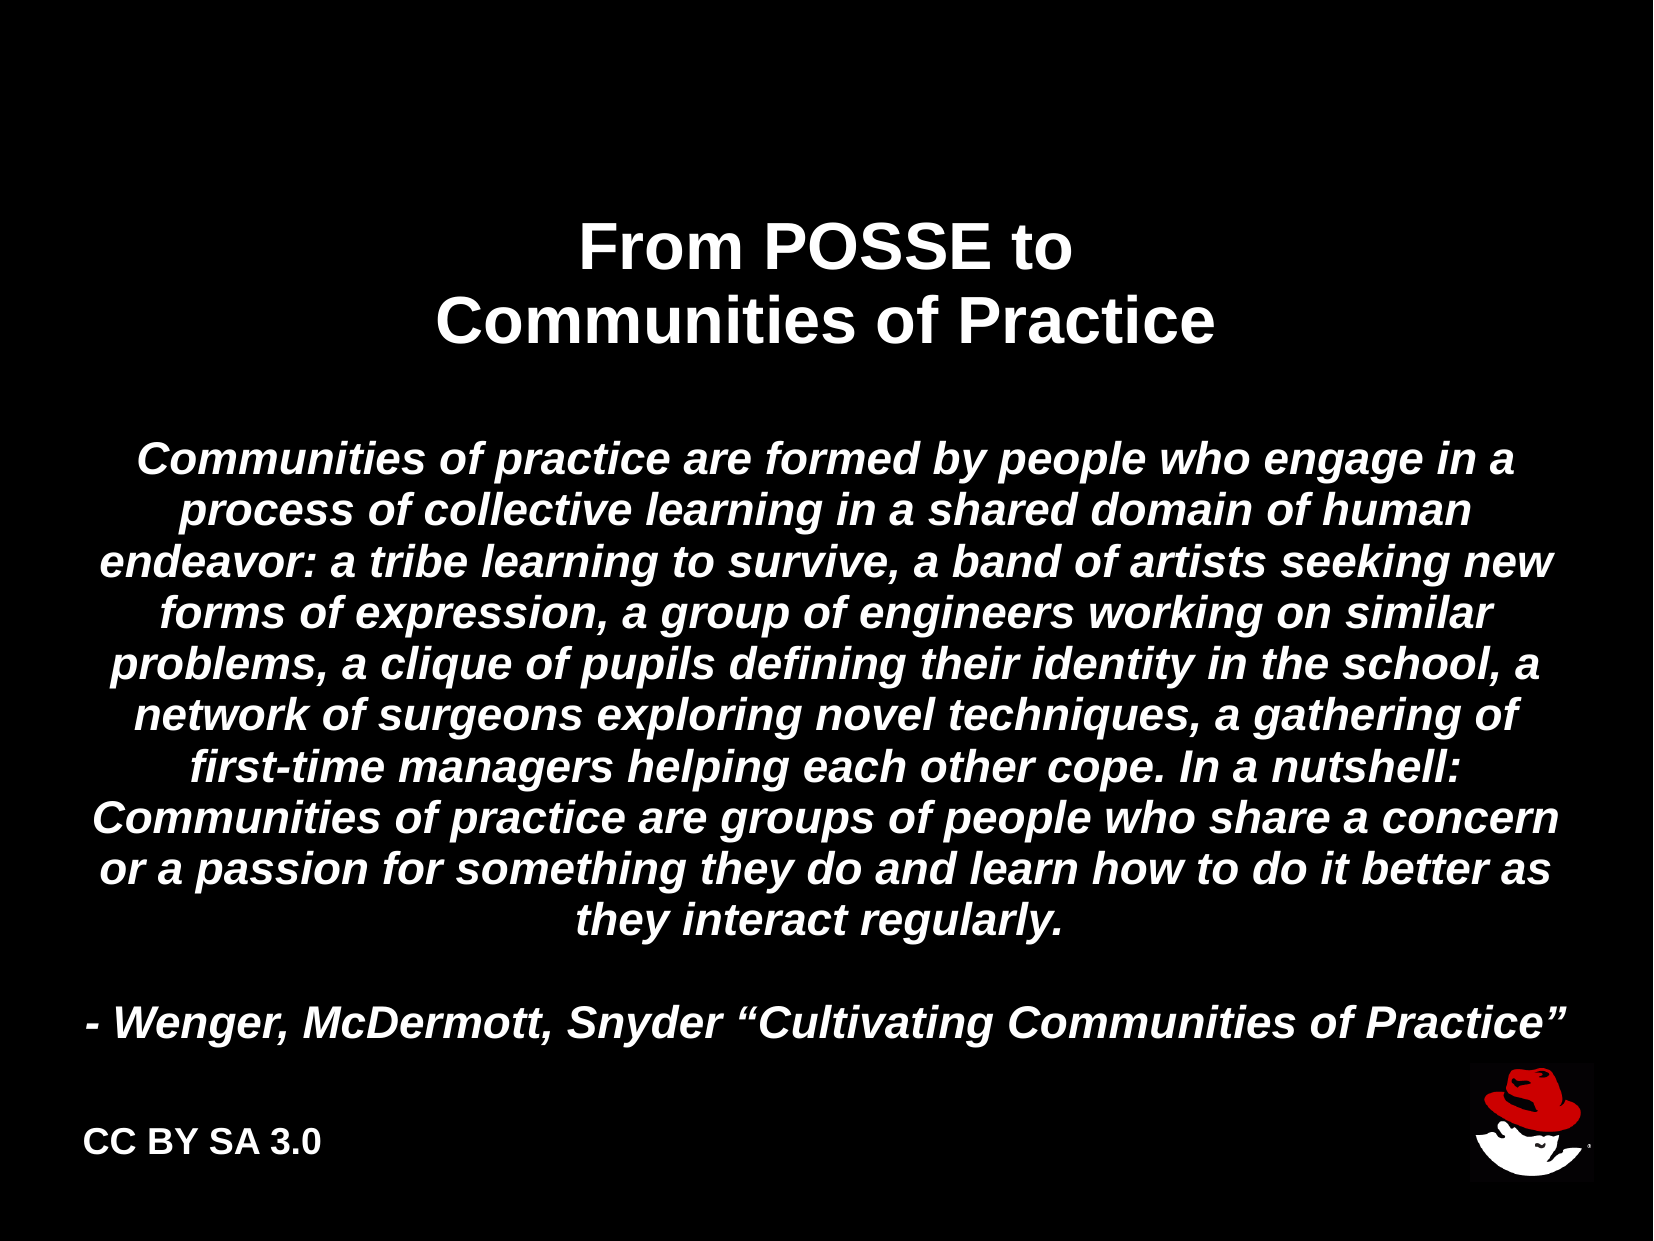

# From POSSE to
Communities of Practice
Communities of practice are formed by people who engage in a process of collective learning in a shared domain of human endeavor: a tribe learning to survive, a band of artists seeking new forms of expression, a group of engineers working on similar problems, a clique of pupils defining their identity in the school, a network of surgeons exploring novel techniques, a gathering of first-time managers helping each other cope. In a nutshell: Communities of practice are groups of people who share a concern or a passion for something they do and learn how to do it better as they interact regularly.
- Wenger, McDermott, Snyder “Cultivating Communities of Practice”
CC BY SA 3.0